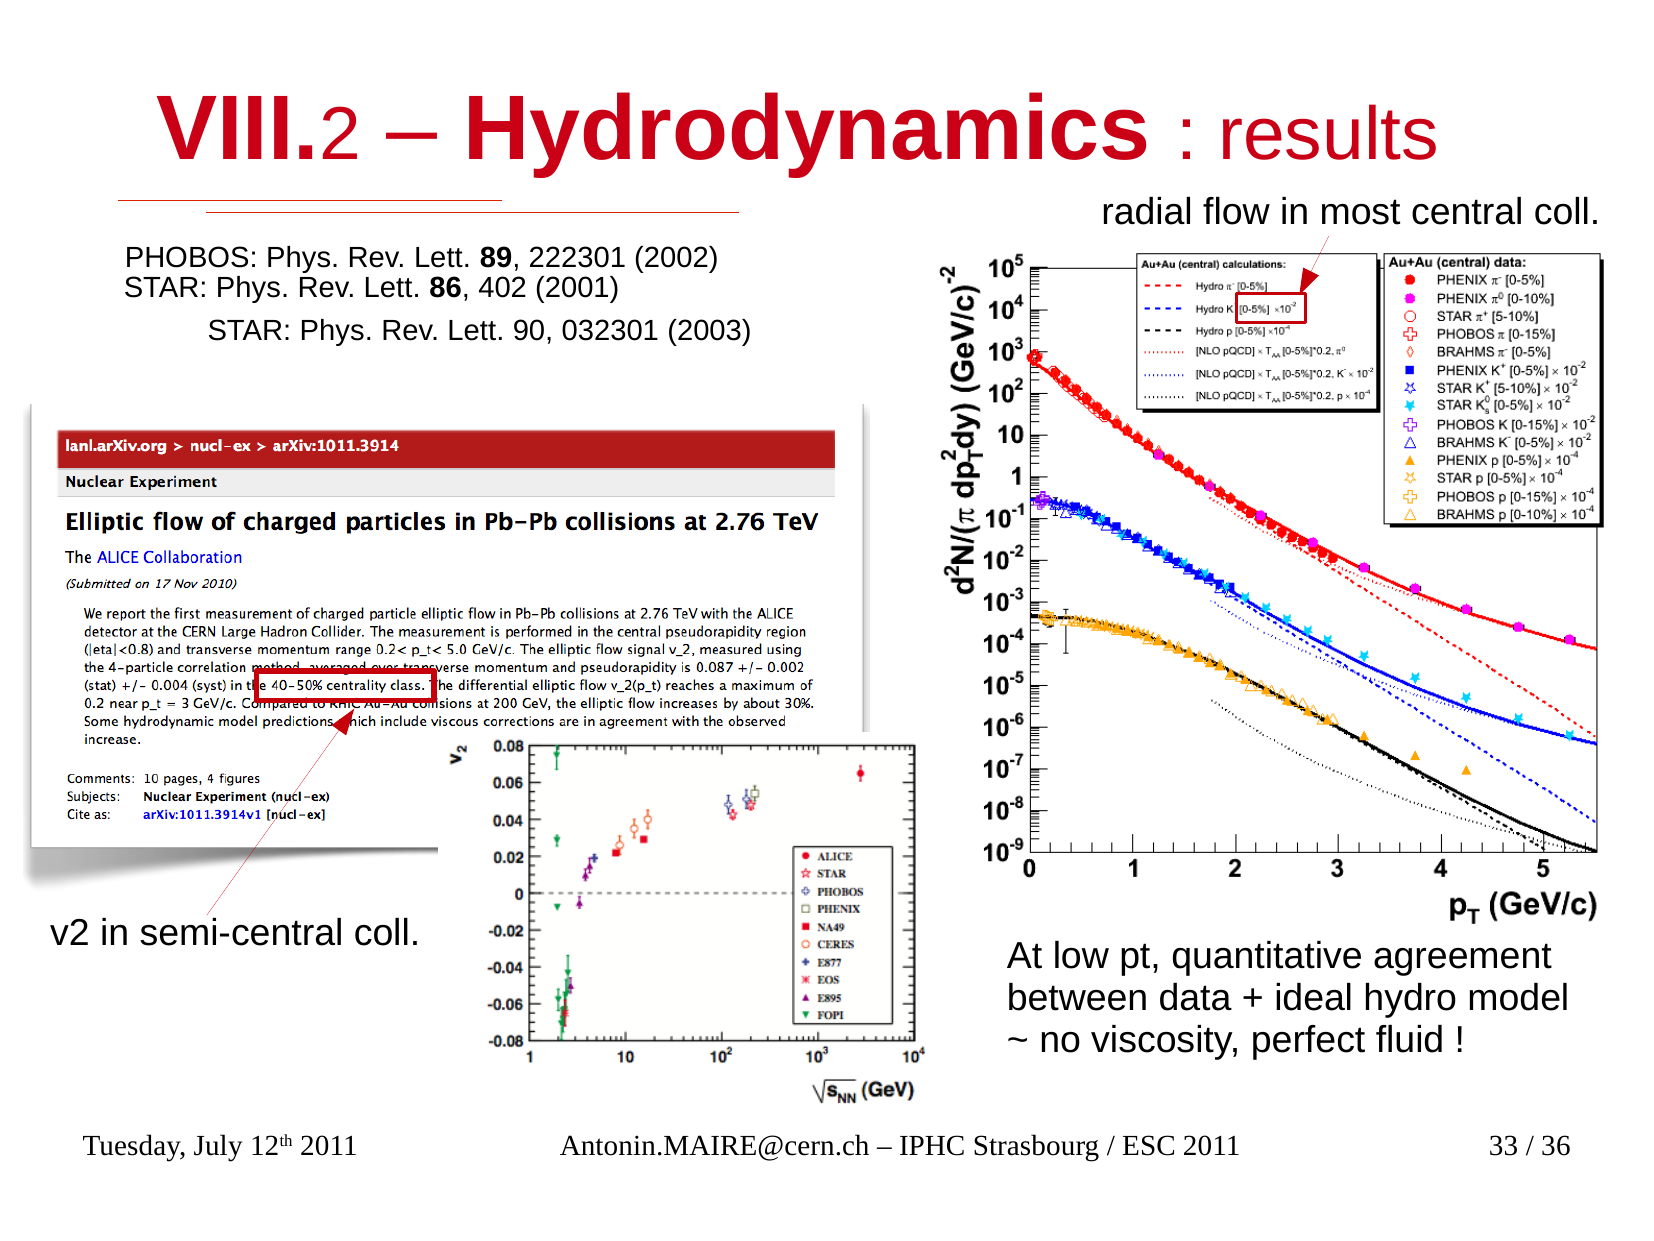

# VIII.2 – Hydrodynamics : results
radial flow in most central coll.
PHOBOS: Phys. Rev. Lett. 89, 222301 (2002)
STAR: Phys. Rev. Lett. 86, 402 (2001)
ALICE: ArXiv nucl-ex 1011.3914 (2010)
STAR: Phys. Rev. Lett. 90, 032301 (2003)
v2 in semi-central coll.
At low pt, quantitative agreement
between data + ideal hydro model
~ no viscosity, perfect fluid !
Mon, March 31st, 2008
Antonin Maire - IPHC Strasbourg / AliceWeek Apr. 08
33